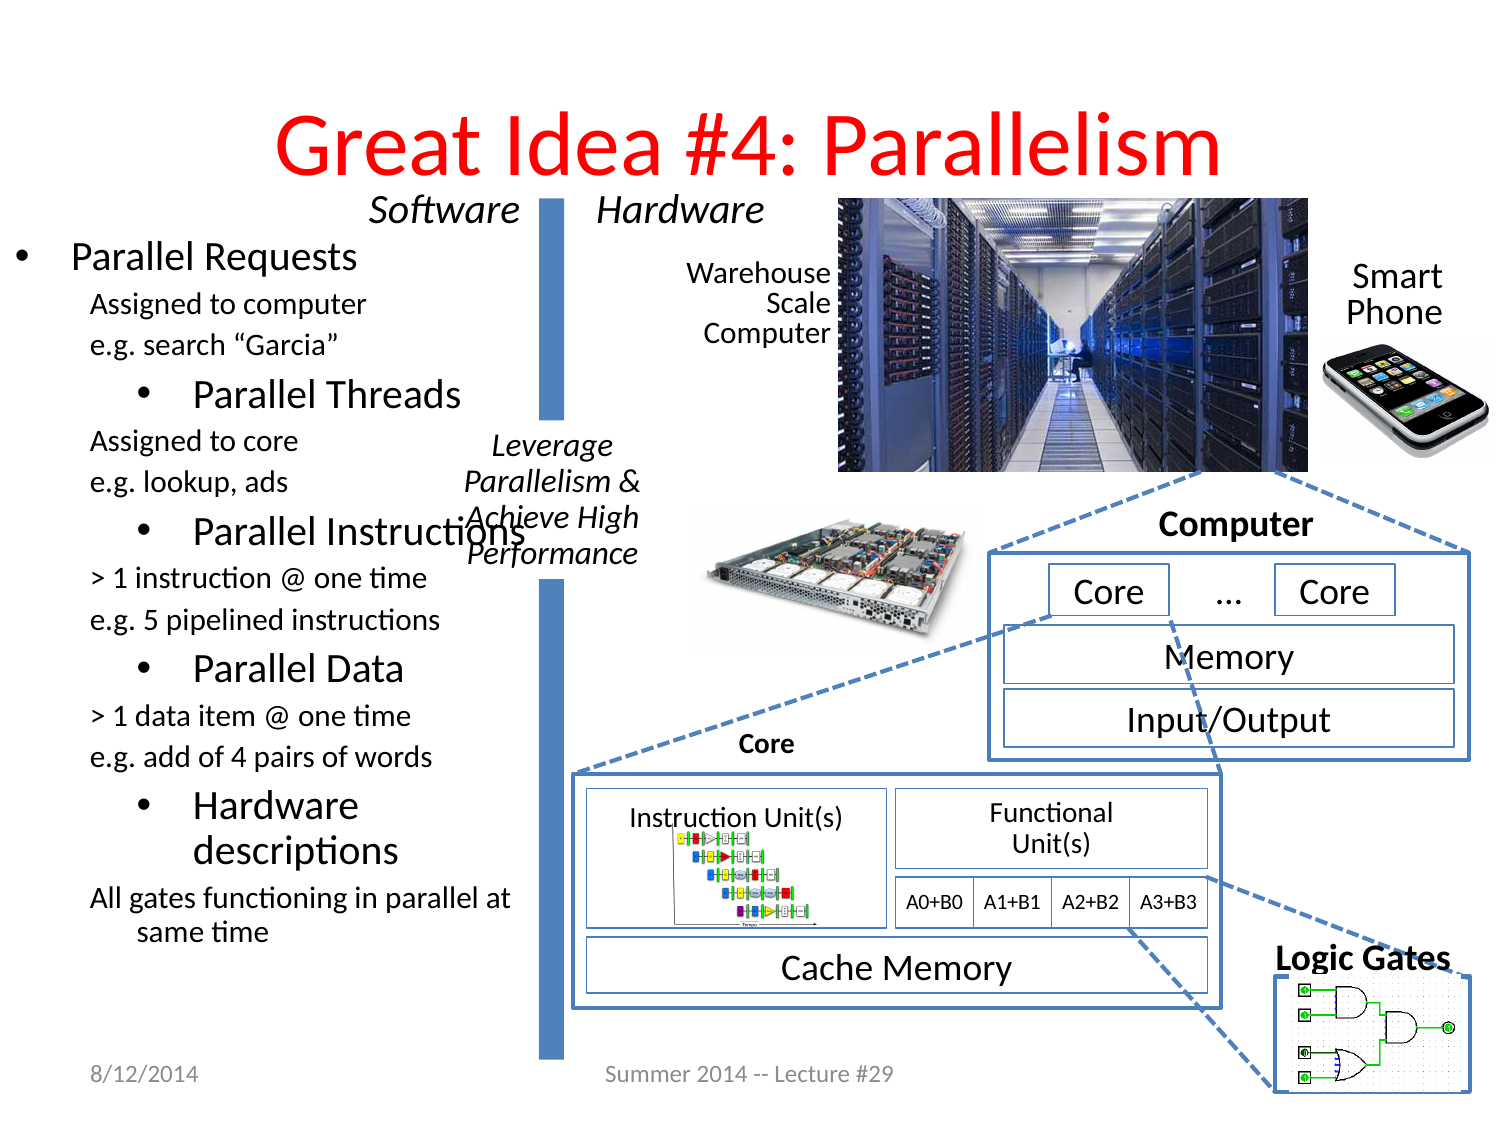

# Great Idea #4: Parallelism
Software Hardware
Parallel Requests
Assigned to computer
e.g. search “Garcia”
Parallel Threads
Assigned to core
e.g. lookup, ads
Parallel Instructions
> 1 instruction @ one time
e.g. 5 pipelined instructions
Parallel Data
> 1 data item @ one time
e.g. add of 4 pairs of words
Hardware descriptions
All gates functioning in parallel at same time
Smart
Phone
Warehouse Scale Computer
Leverage
Parallelism &
Achieve High
Performance
…
Core
Memory
Input/Output
Computer
Core
Core
Instruction Unit(s)
Functional
Unit(s)
A0+B0
Cache Memory
A1+B1
A2+B2
A3+B3
Logic Gates
8/12/2014
Summer 2014 -- Lecture #29